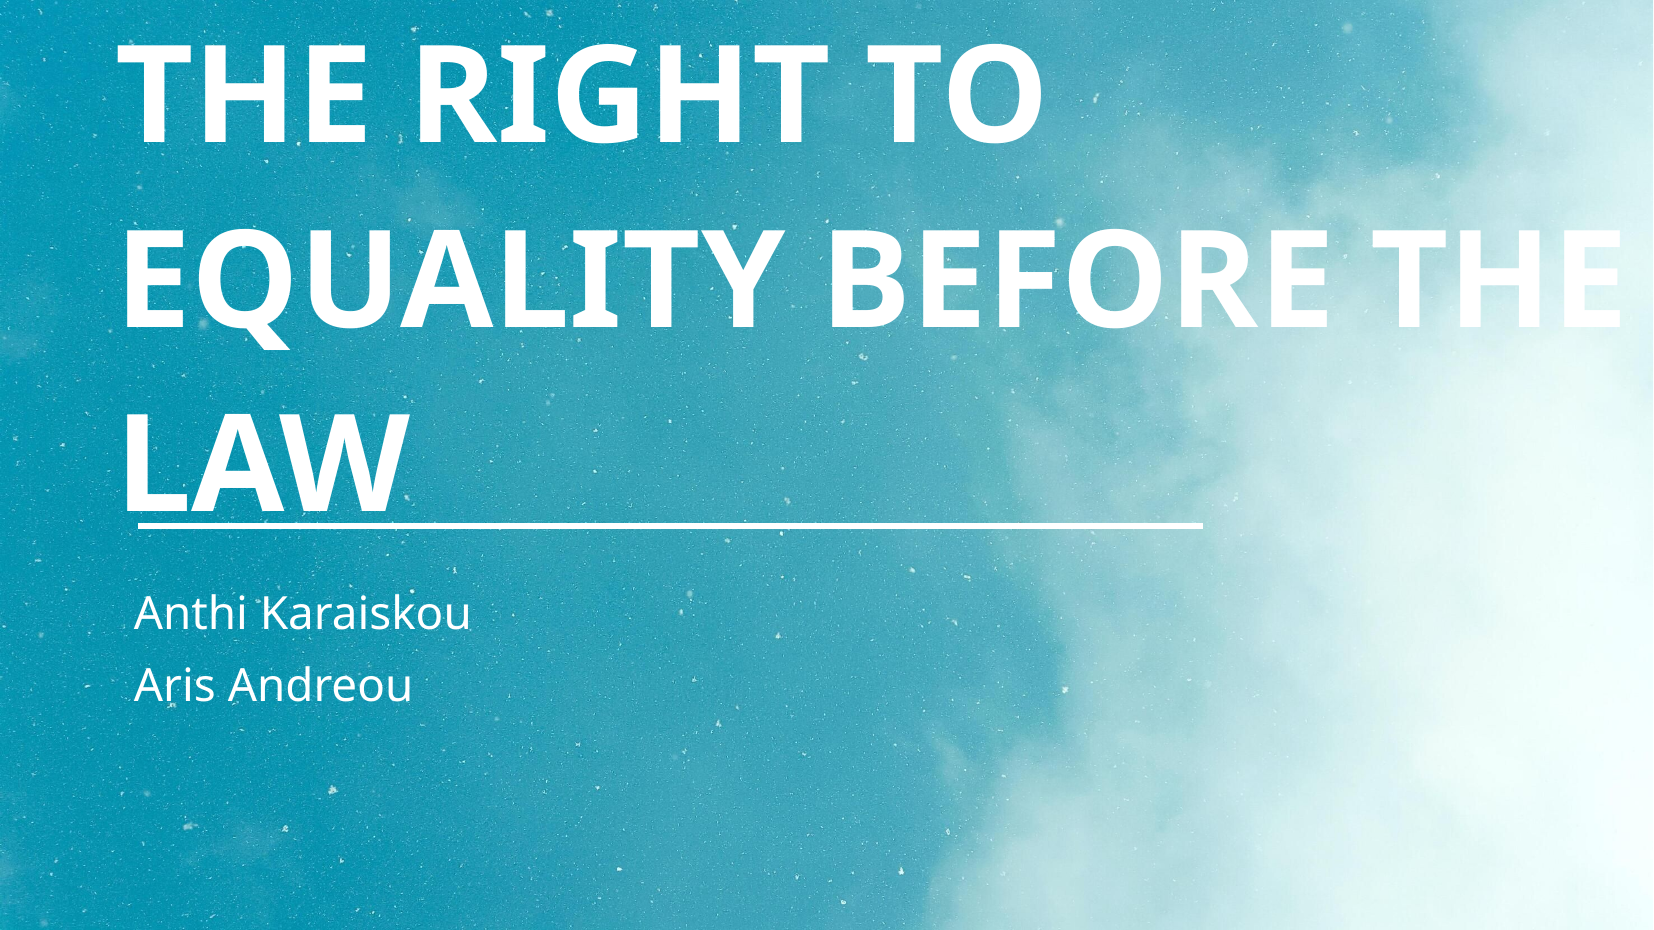

# THE RIGHT TO EQUALITY BEFORE THE LAW
Anthi Karaiskou
Aris Andreou